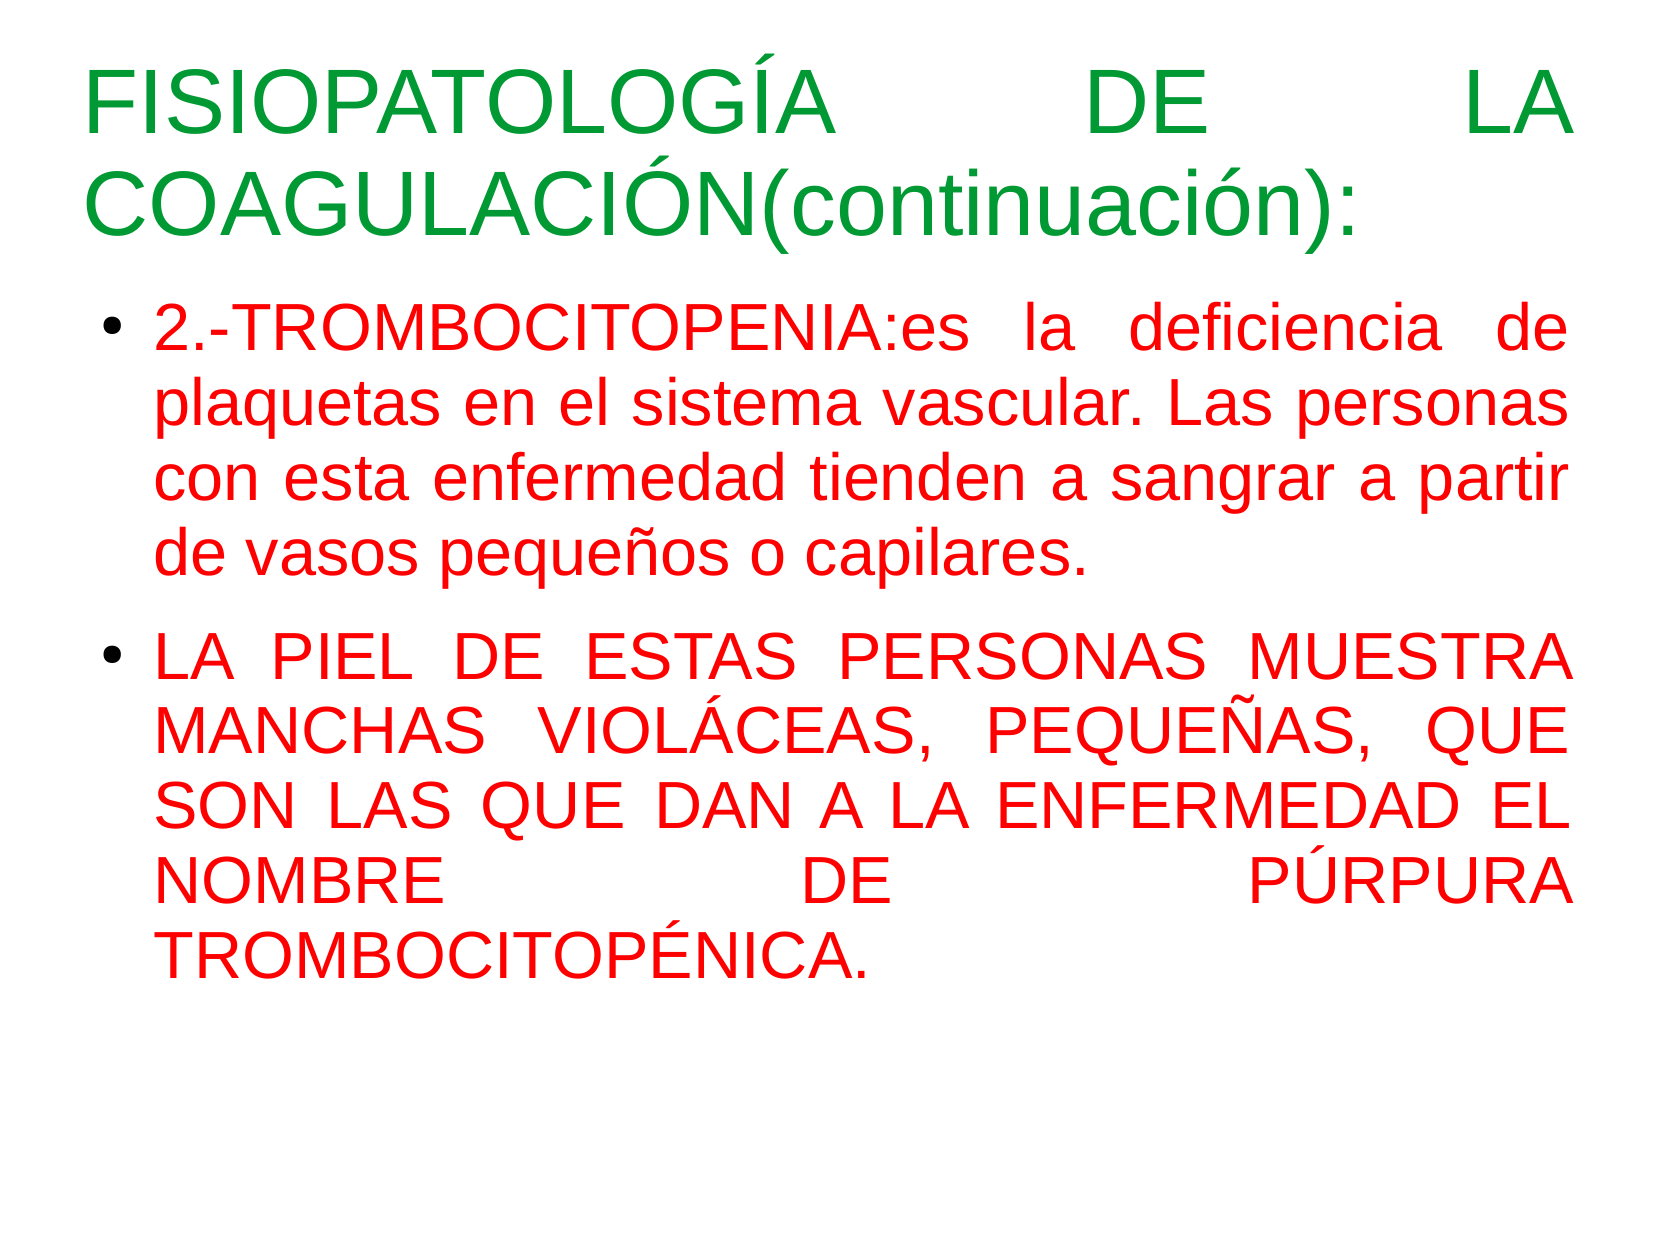

# FISIOPATOLOGÍA DE LA COAGULACIÓN(continuación):
2.-TROMBOCITOPENIA:es la deficiencia de plaquetas en el sistema vascular. Las personas con esta enfermedad tienden a sangrar a partir de vasos pequeños o capilares.
LA PIEL DE ESTAS PERSONAS MUESTRA MANCHAS VIOLÁCEAS, PEQUEÑAS, QUE SON LAS QUE DAN A LA ENFERMEDAD EL NOMBRE DE PÚRPURA TROMBOCITOPÉNICA.